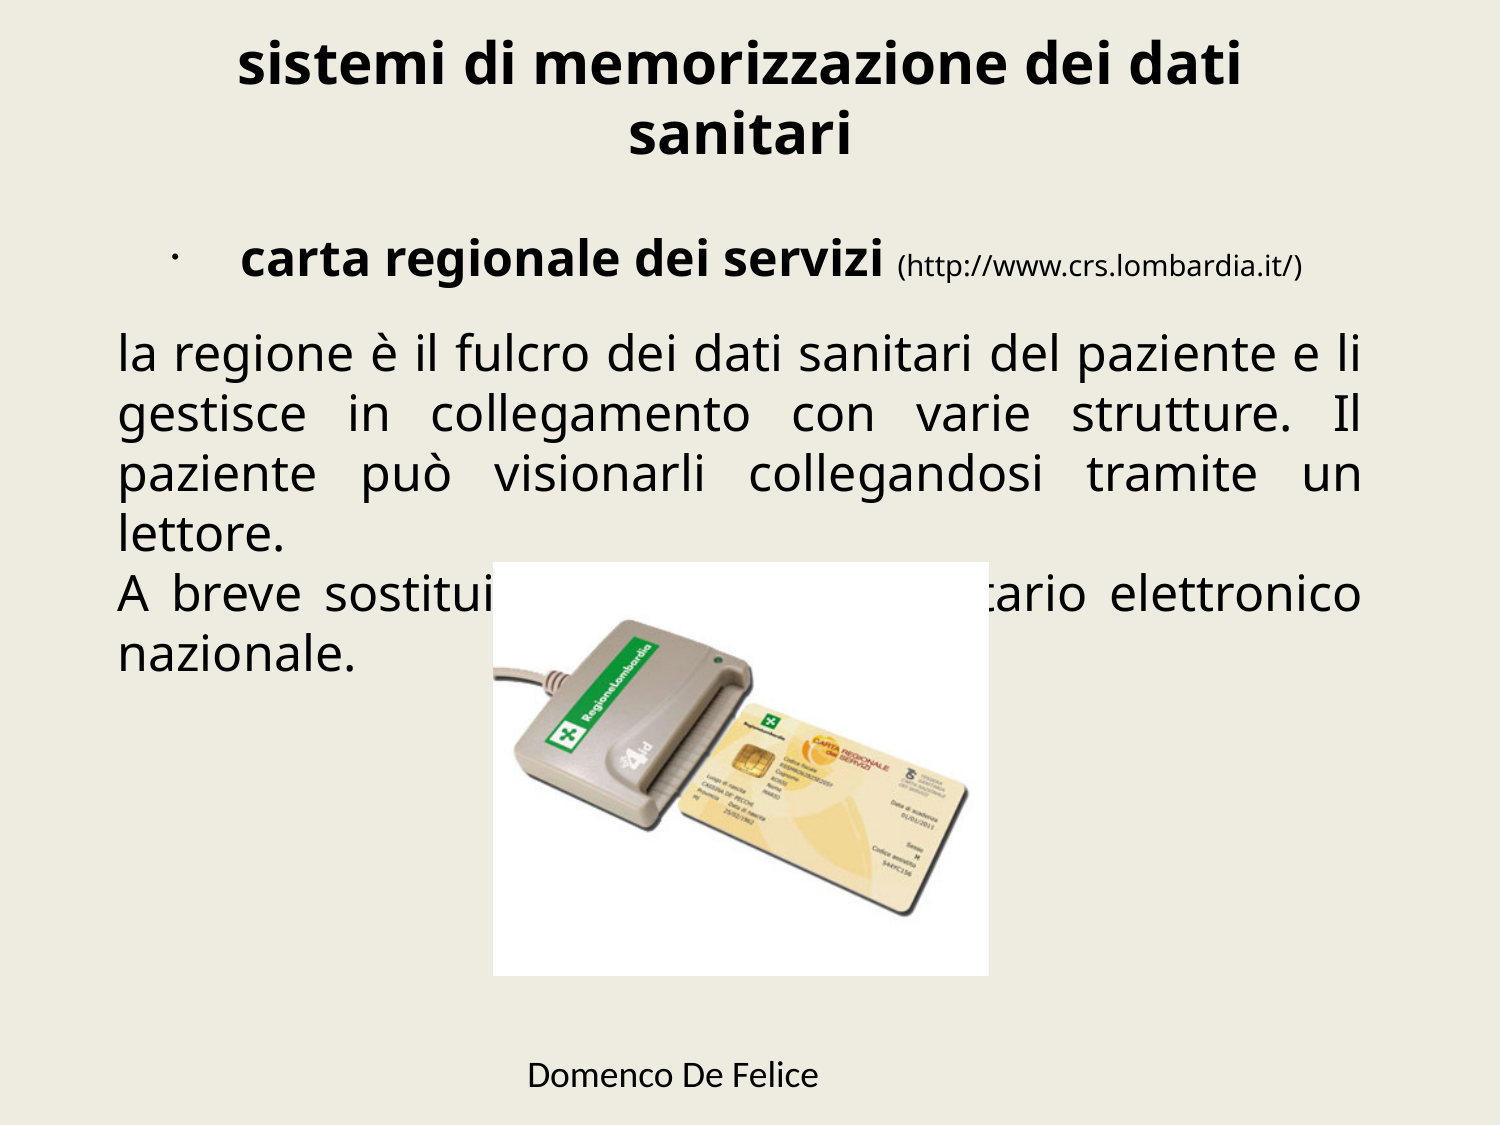

sistemi di memorizzazione dei dati sanitari
 carta regionale dei servizi (http://www.crs.lombardia.it/)
la regione è il fulcro dei dati sanitari del paziente e li gestisce in collegamento con varie strutture. Il paziente può visionarli collegandosi tramite un lettore.
A breve sostituita dal fascicolo sanitario elettronico nazionale.
Domenco De Felice